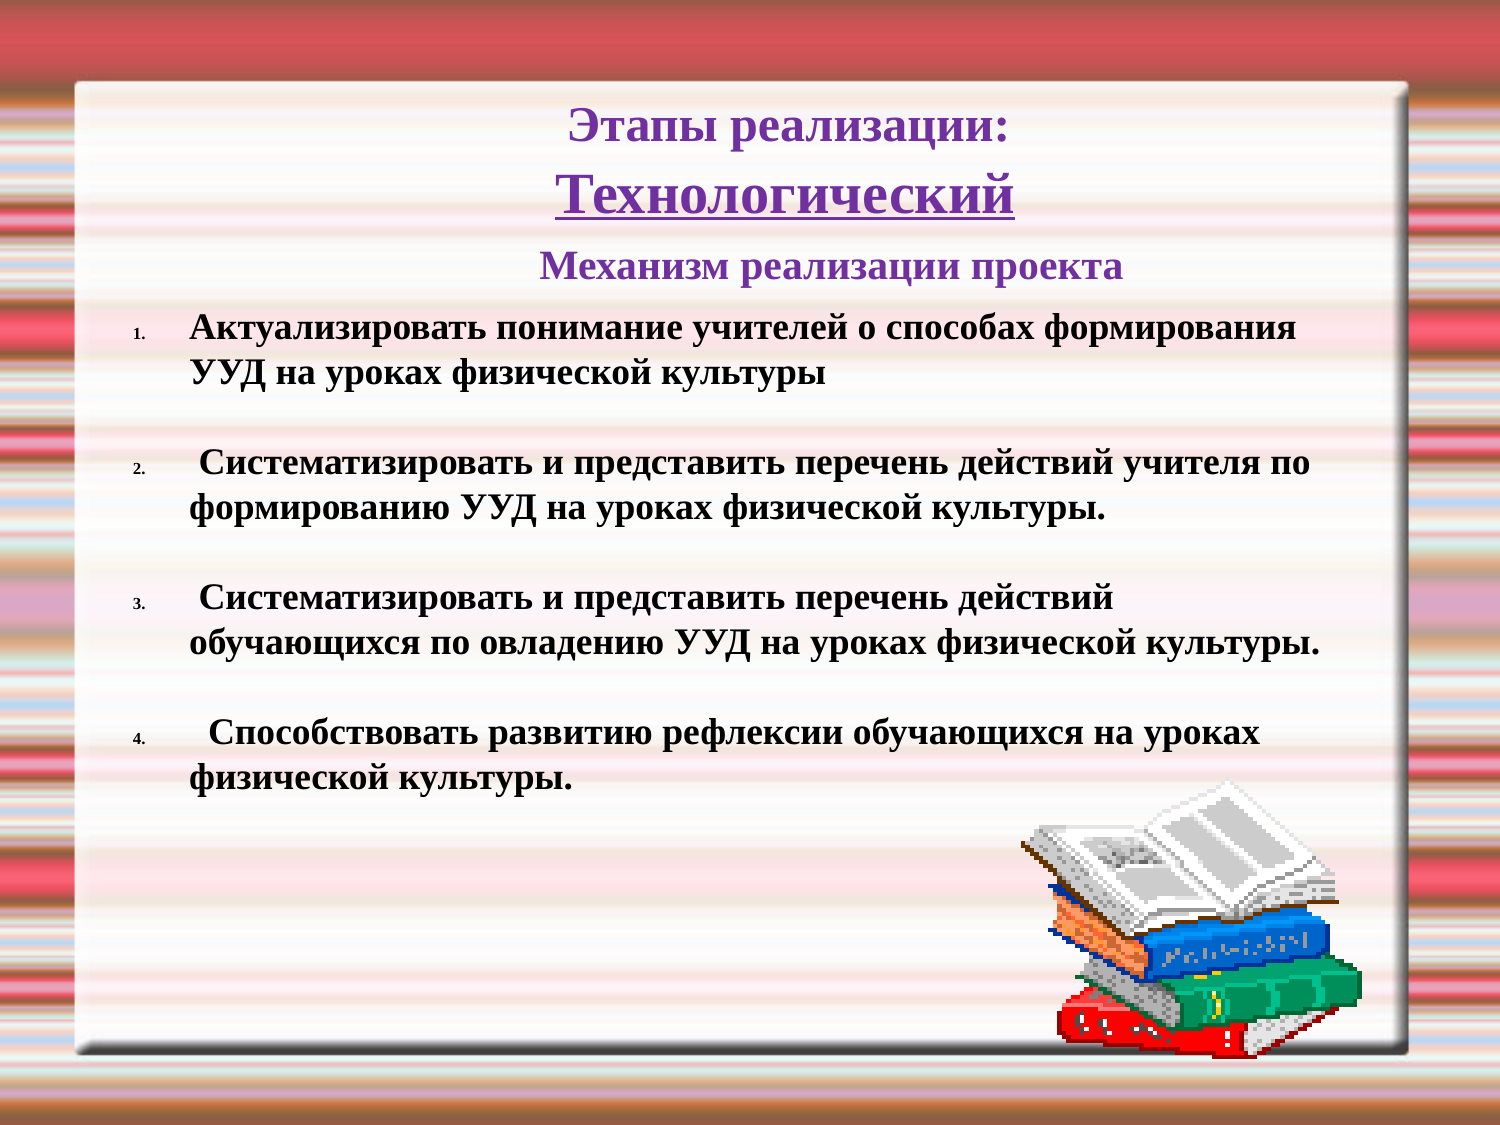

Этапы реализации:
Технологический
Механизм реализации проекта
Актуализировать понимание учителей о способах формирования УУД на уроках физической культуры
 Систематизировать и представить перечень действий учителя по формированию УУД на уроках физической культуры.
 Систематизировать и представить перечень действий обучающихся по овладению УУД на уроках физической культуры.
  Способствовать развитию рефлексии обучающихся на уроках физической культуры.